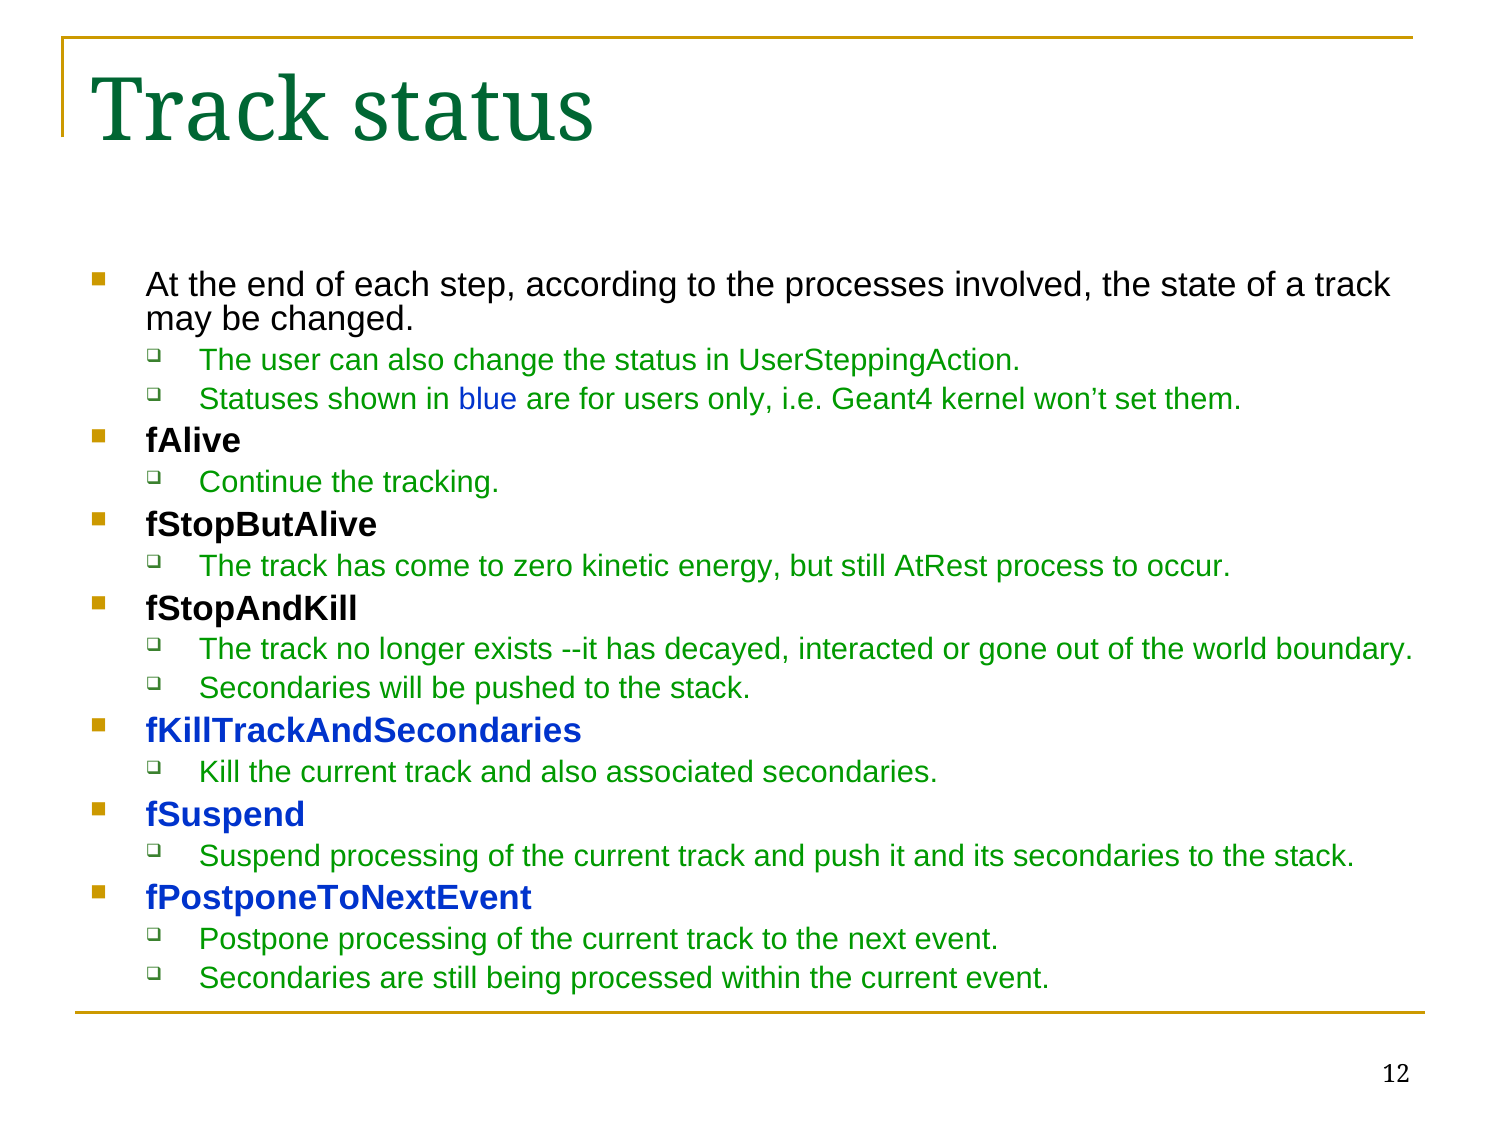

# Track status
At the end of each step, according to the processes involved, the state of a track may be changed.
The user can also change the status in UserSteppingAction.
Statuses shown in blue are for users only, i.e. Geant4 kernel won’t set them.
fAlive
Continue the tracking.
fStopButAlive
The track has come to zero kinetic energy, but still AtRest process to occur.
fStopAndKill
The track no longer exists --it has decayed, interacted or gone out of the world boundary.
Secondaries will be pushed to the stack.
fKillTrackAndSecondaries
Kill the current track and also associated secondaries.
fSuspend
Suspend processing of the current track and push it and its secondaries to the stack.
fPostponeToNextEvent
Postpone processing of the current track to the next event.
Secondaries are still being processed within the current event.